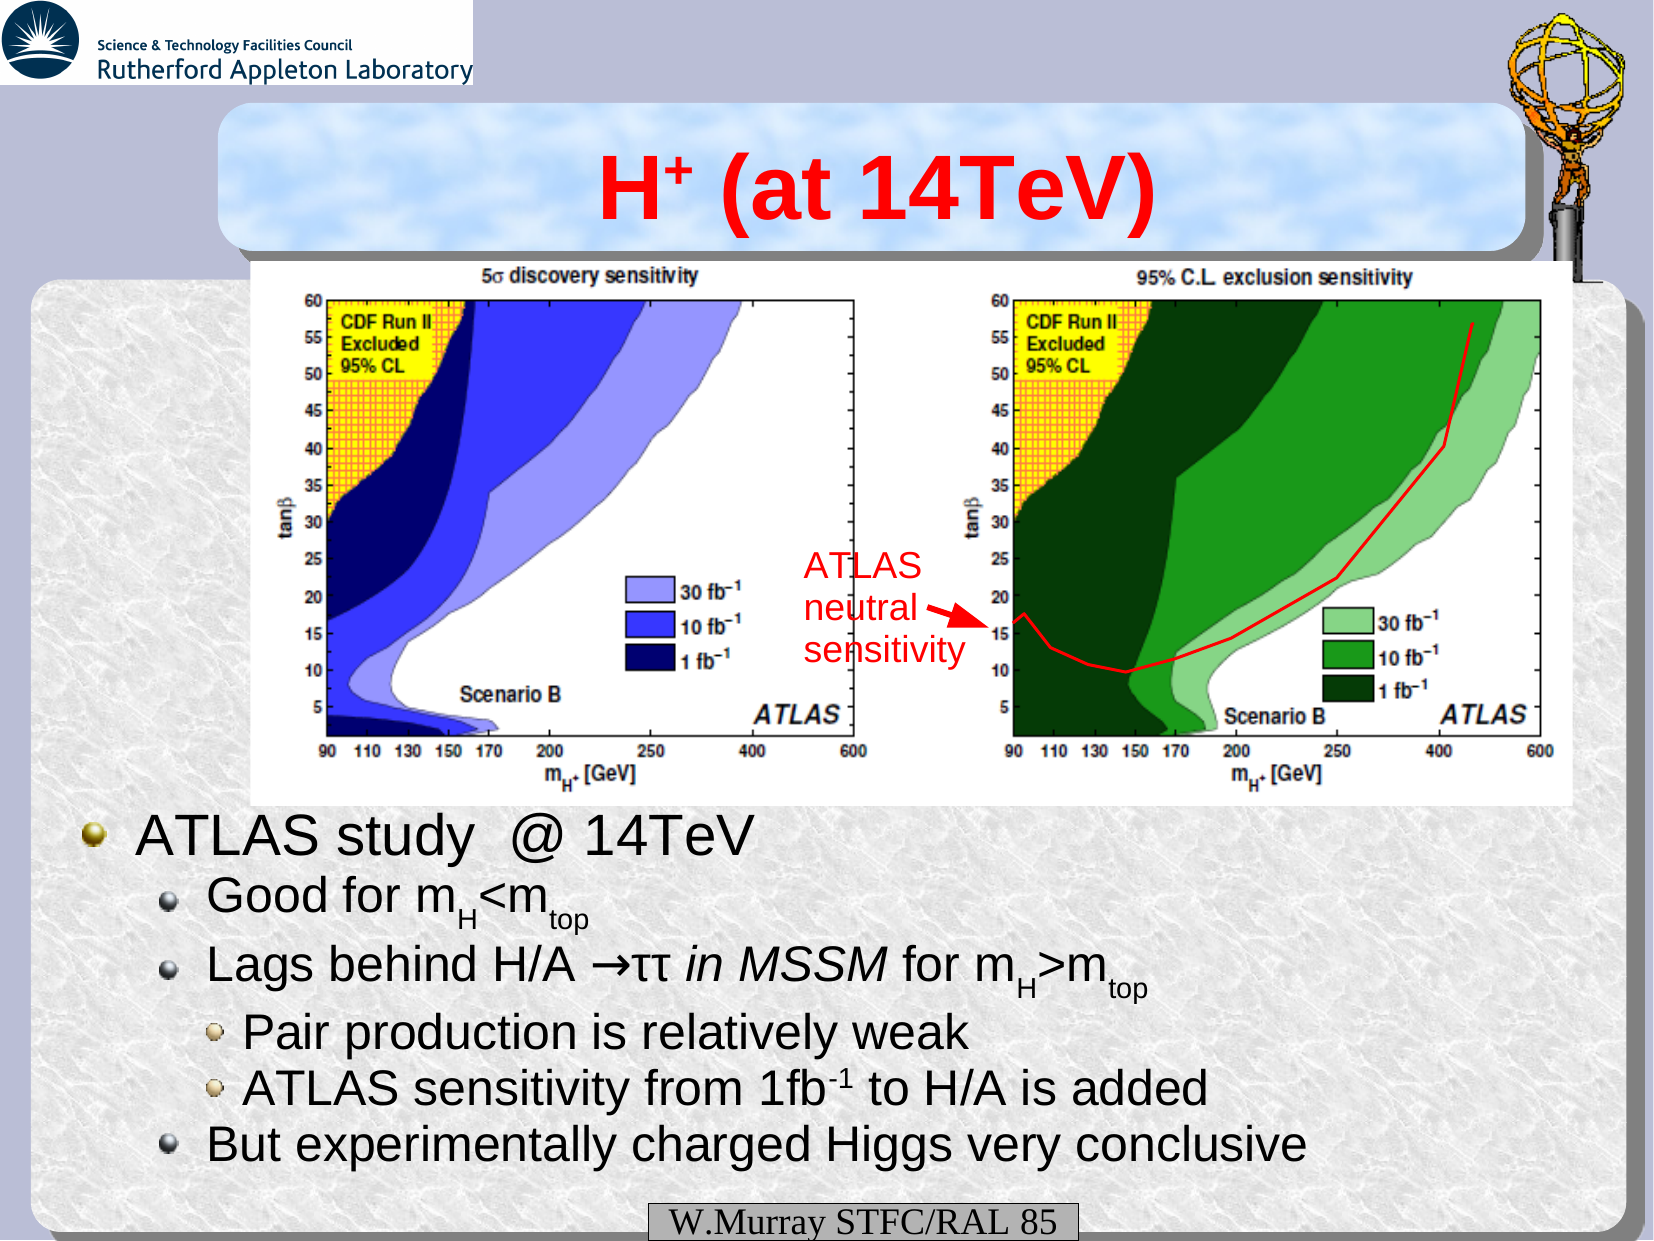

# H+ (at 14TeV)
ATLAS neutral sensitivity
ATLAS study @ 14TeV
Good for mH<mtop
Lags behind H/A →ττ in MSSM for mH>mtop
Pair production is relatively weak
ATLAS sensitivity from 1fb-1 to H/A is added
But experimentally charged Higgs very conclusive